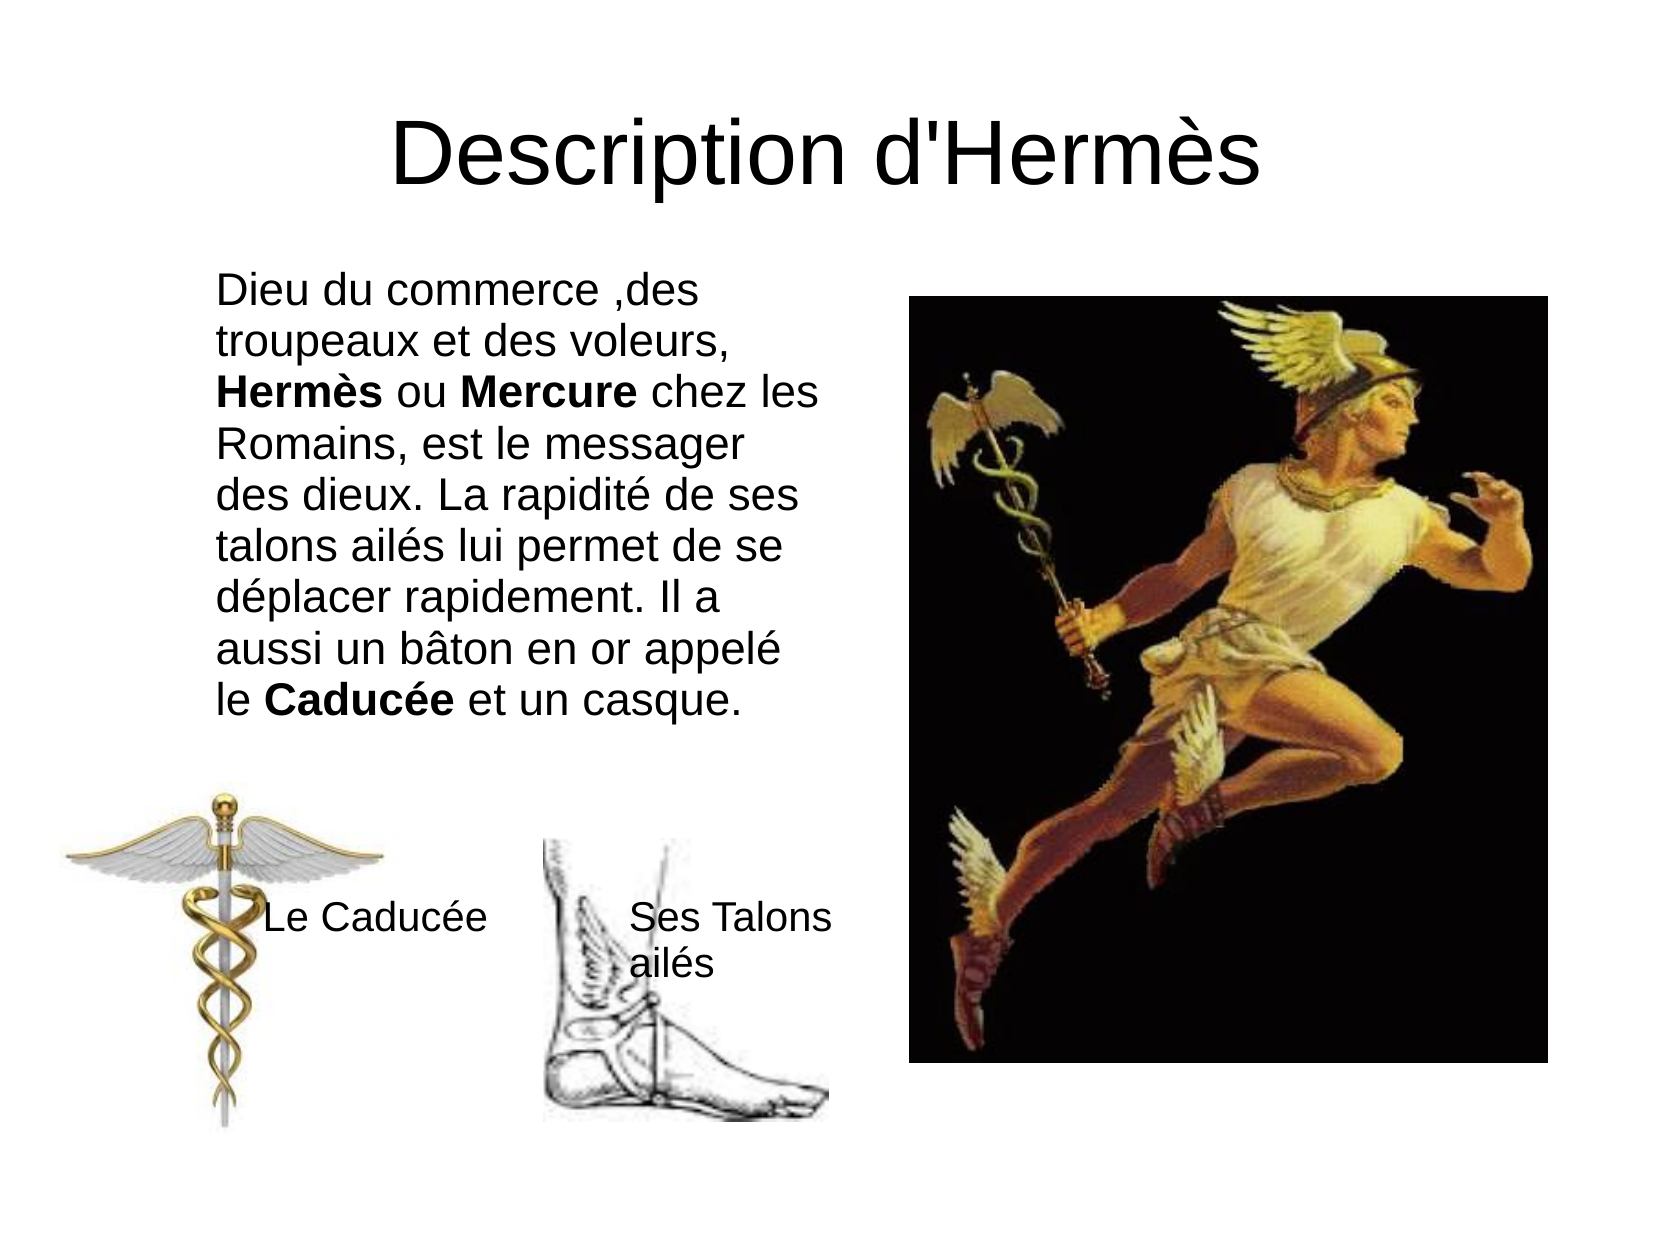

# Description d'Hermès
Dieu du commerce ,des troupeaux et des voleurs, Hermès ou Mercure chez les Romains, est le messager des dieux. La rapidité de ses talons ailés lui permet de se déplacer rapidement. Il a aussi un bâton en or appelé le Caducée et un casque.
Le Caducée
Ses Talons ailés